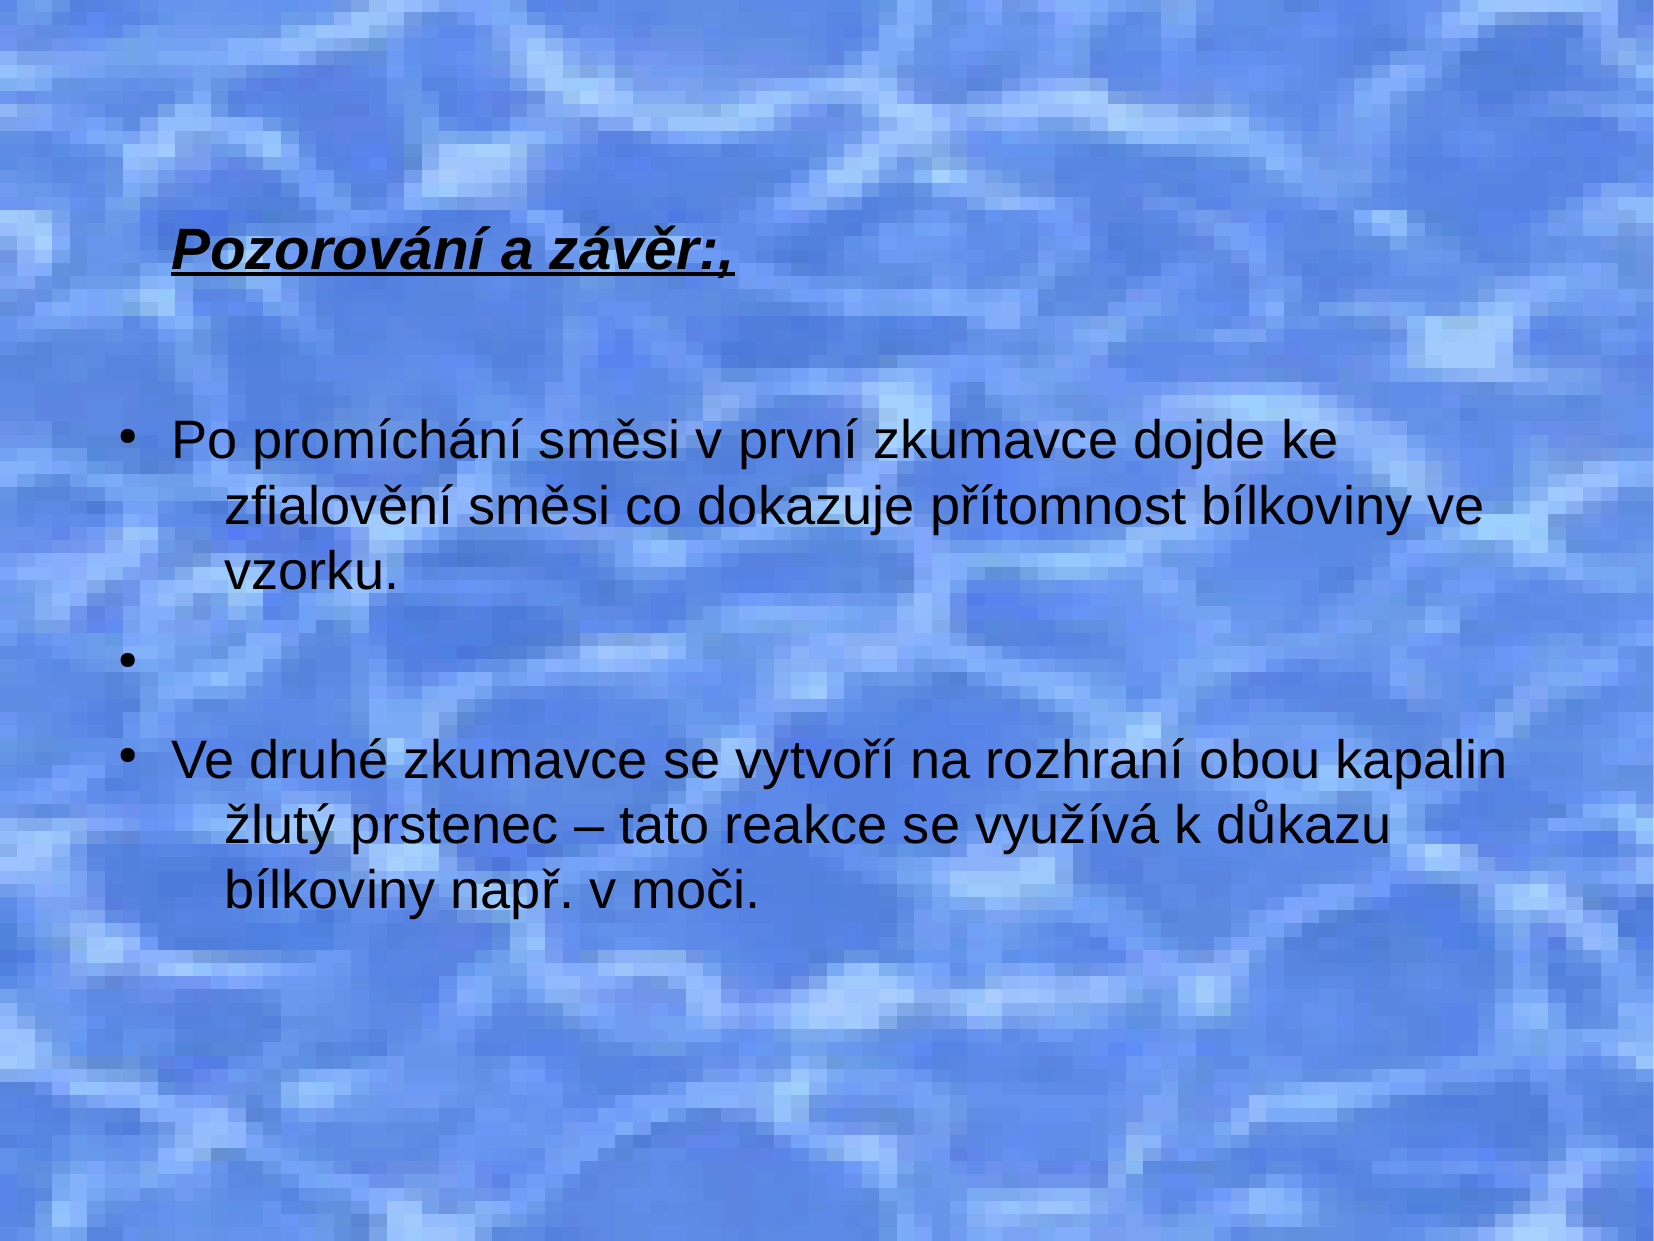

# Pozorování a závěr:,
Po promíchání směsi v první zkumavce dojde ke zfialovění směsi co dokazuje přítomnost bílkoviny ve vzorku.
Ve druhé zkumavce se vytvoří na rozhraní obou kapalin žlutý prstenec – tato reakce se využívá k důkazu bílkoviny např. v moči.